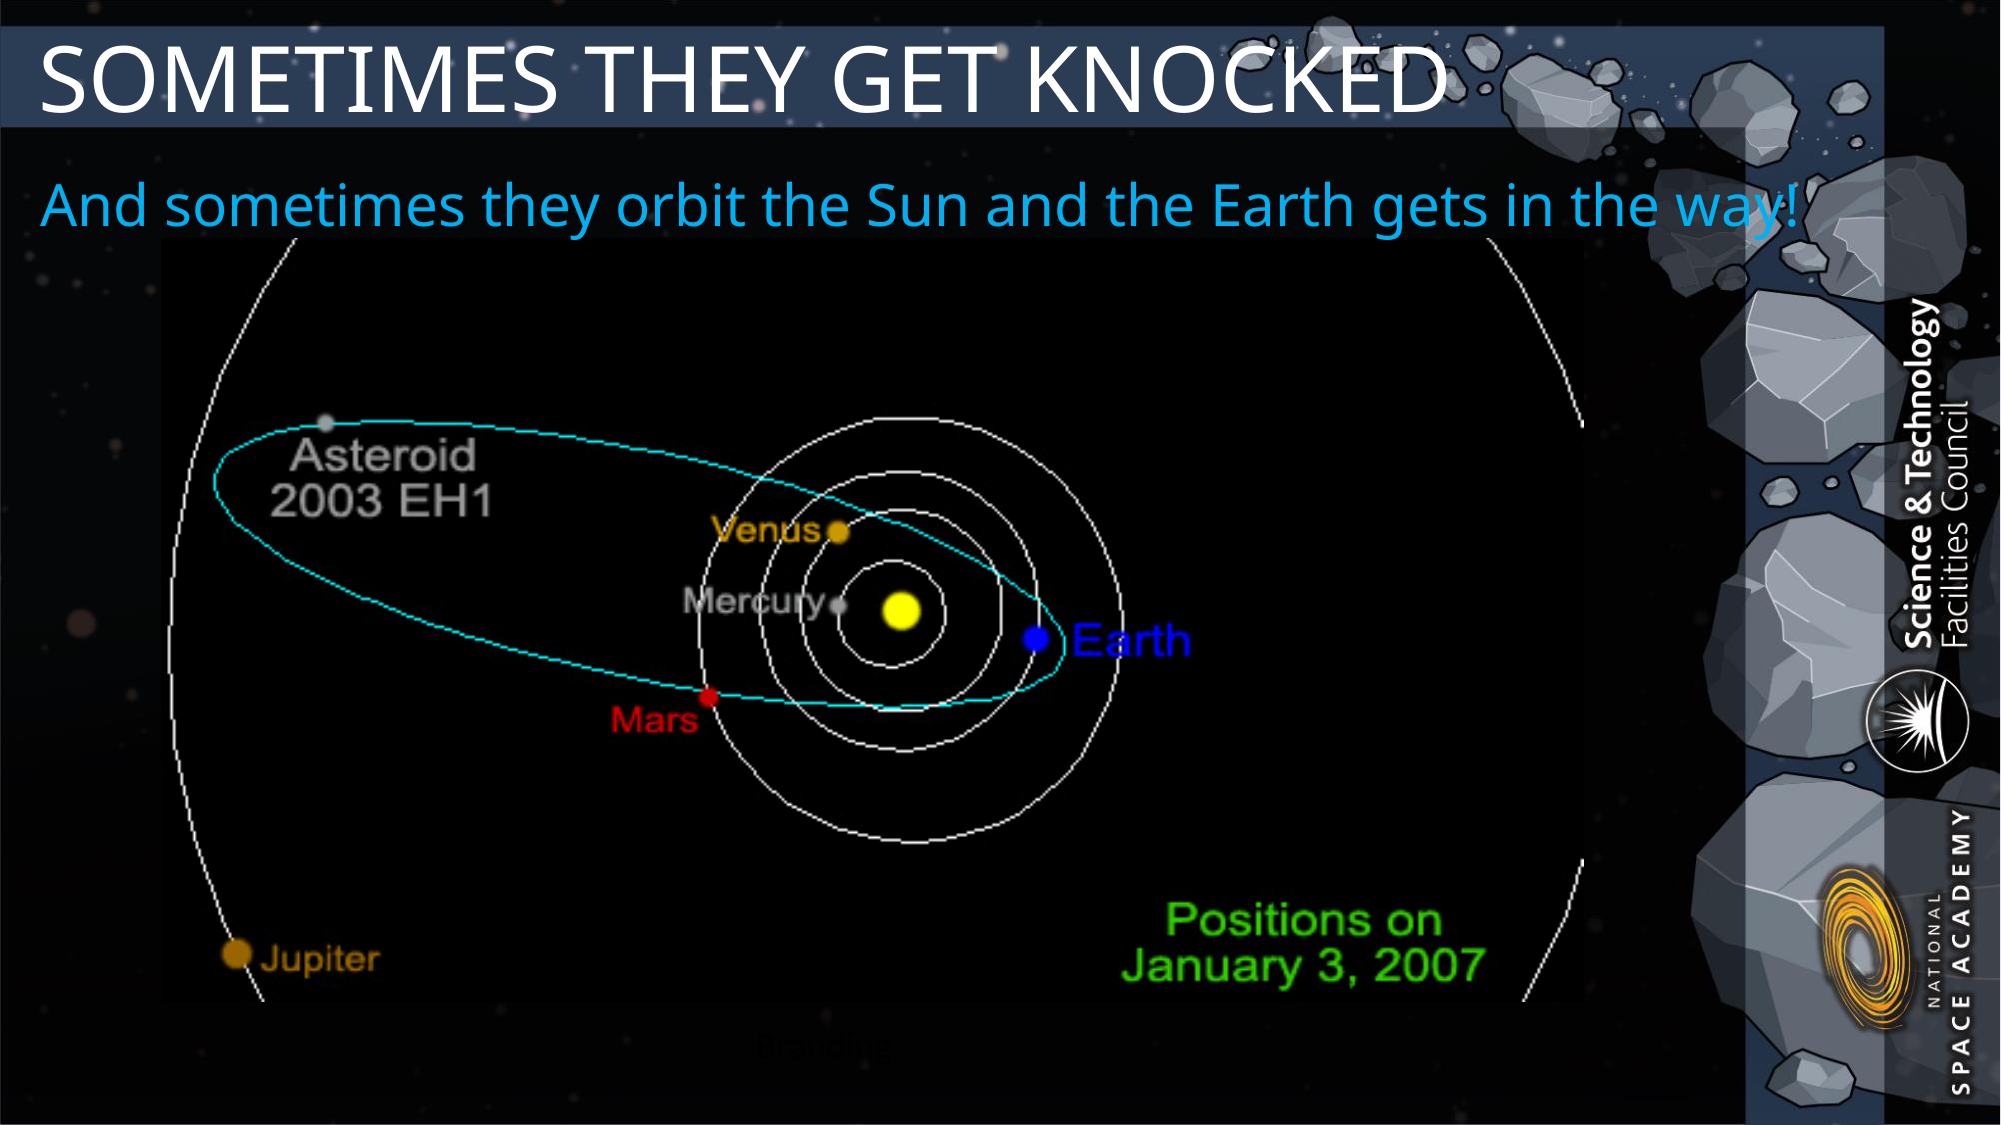

SOMETIMES THEY GET KNOCKED
And sometimes they orbit the Sun and the Earth gets in the way!
Branding